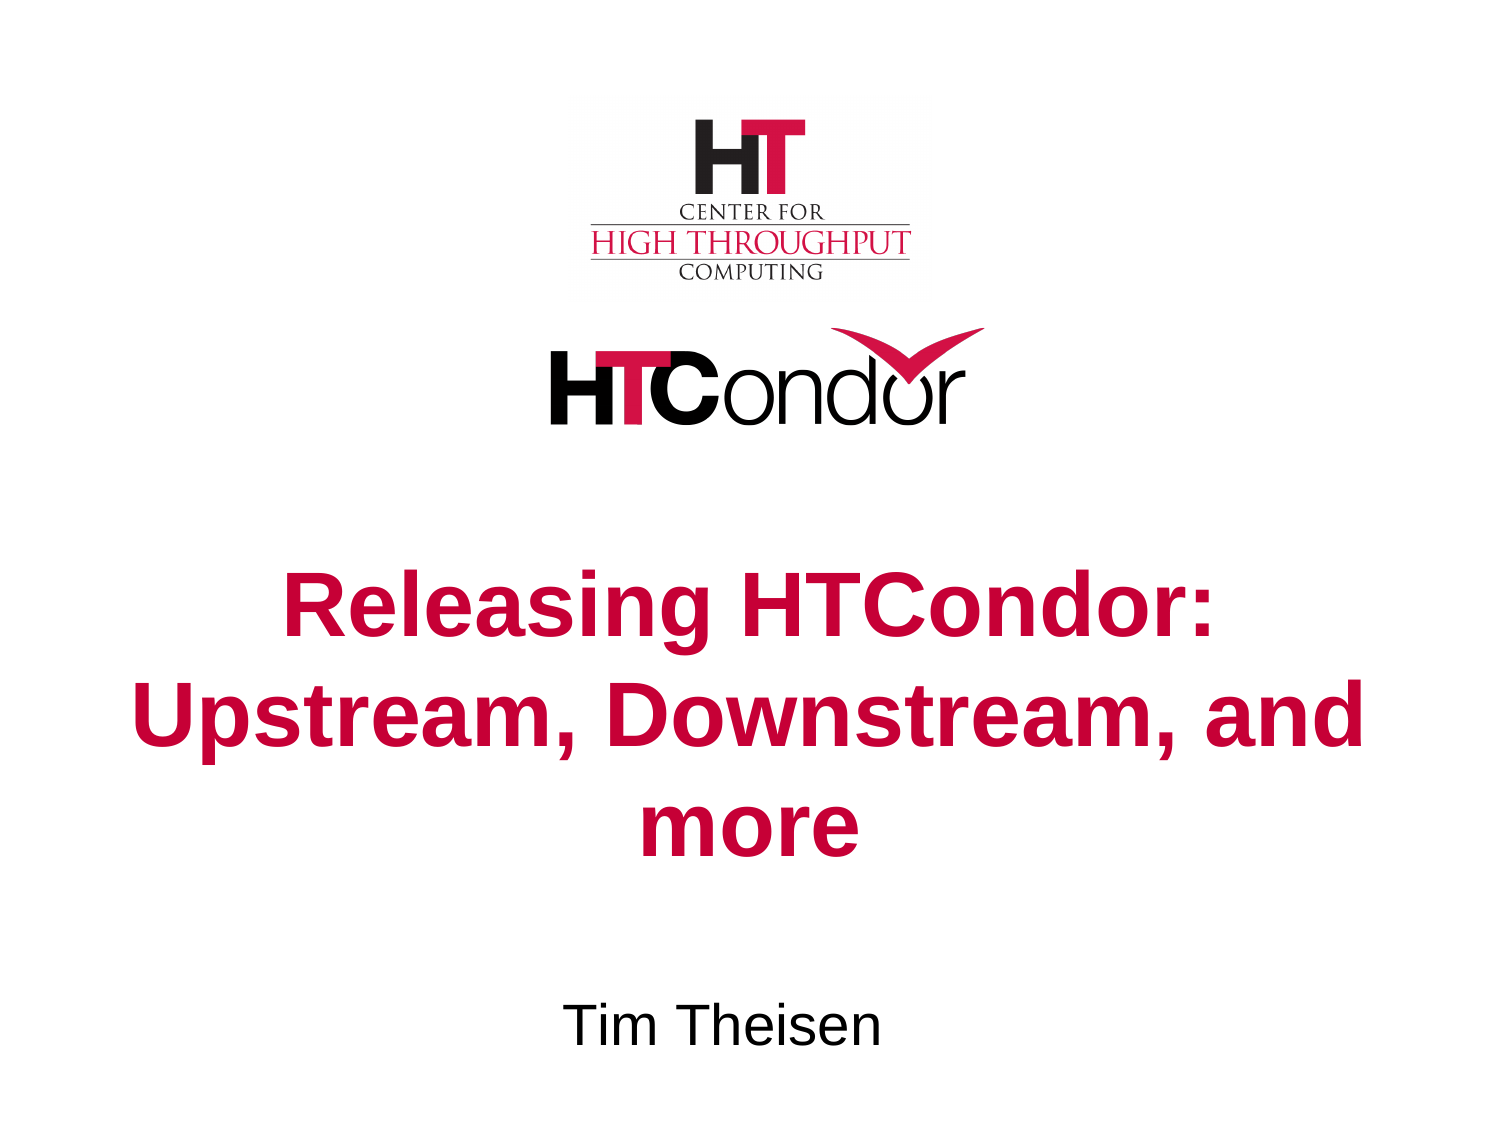

# Releasing HTCondor: Upstream, Downstream, and more
Tim Theisen